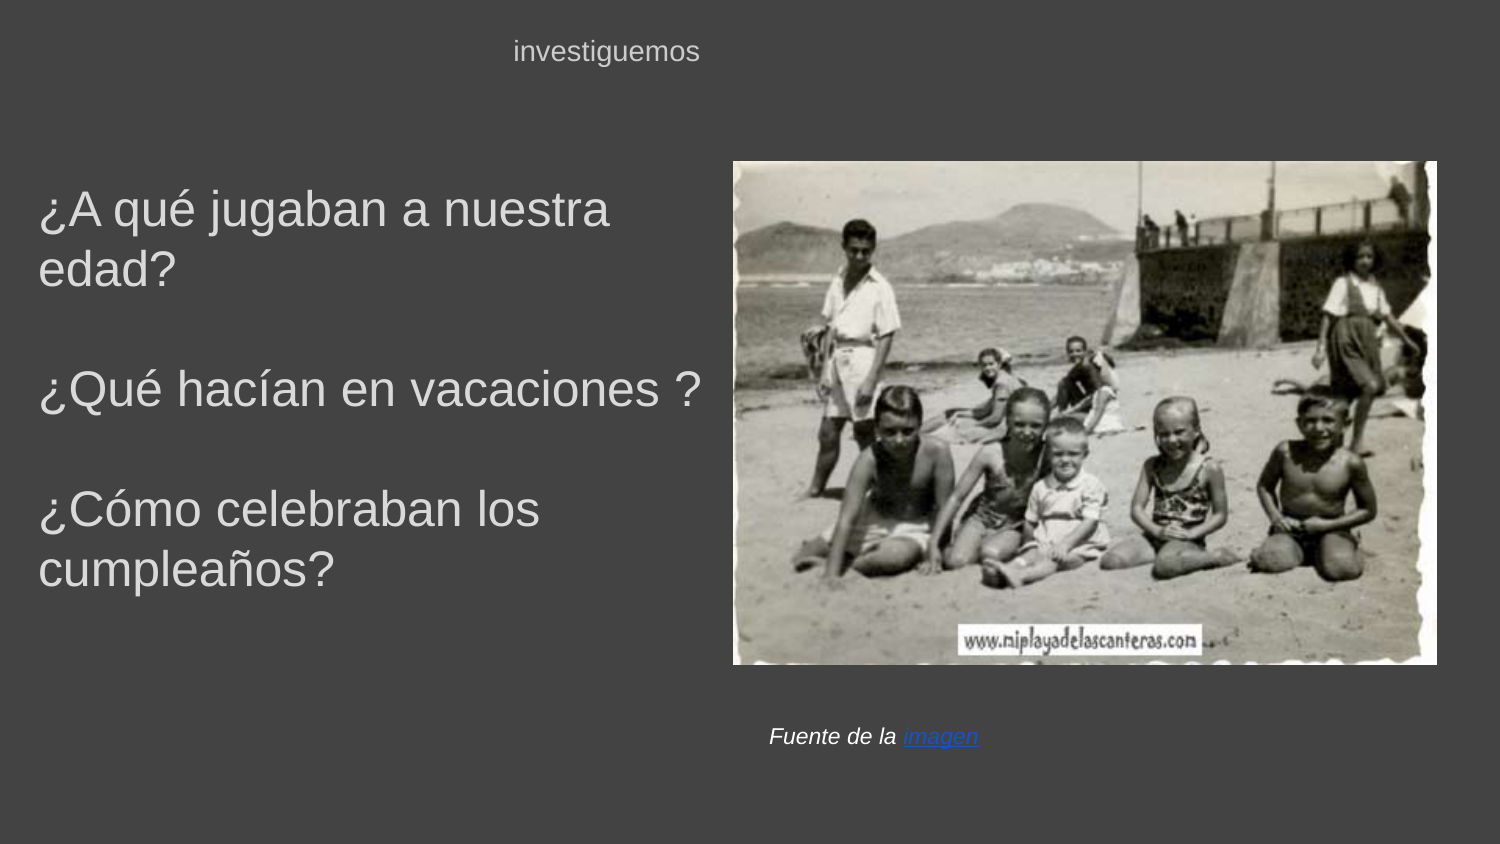

investiguemos
¿A qué jugaban a nuestra edad?
¿Qué hacían en vacaciones ?
¿Cómo celebraban los cumpleaños?
Fuente de la imagen